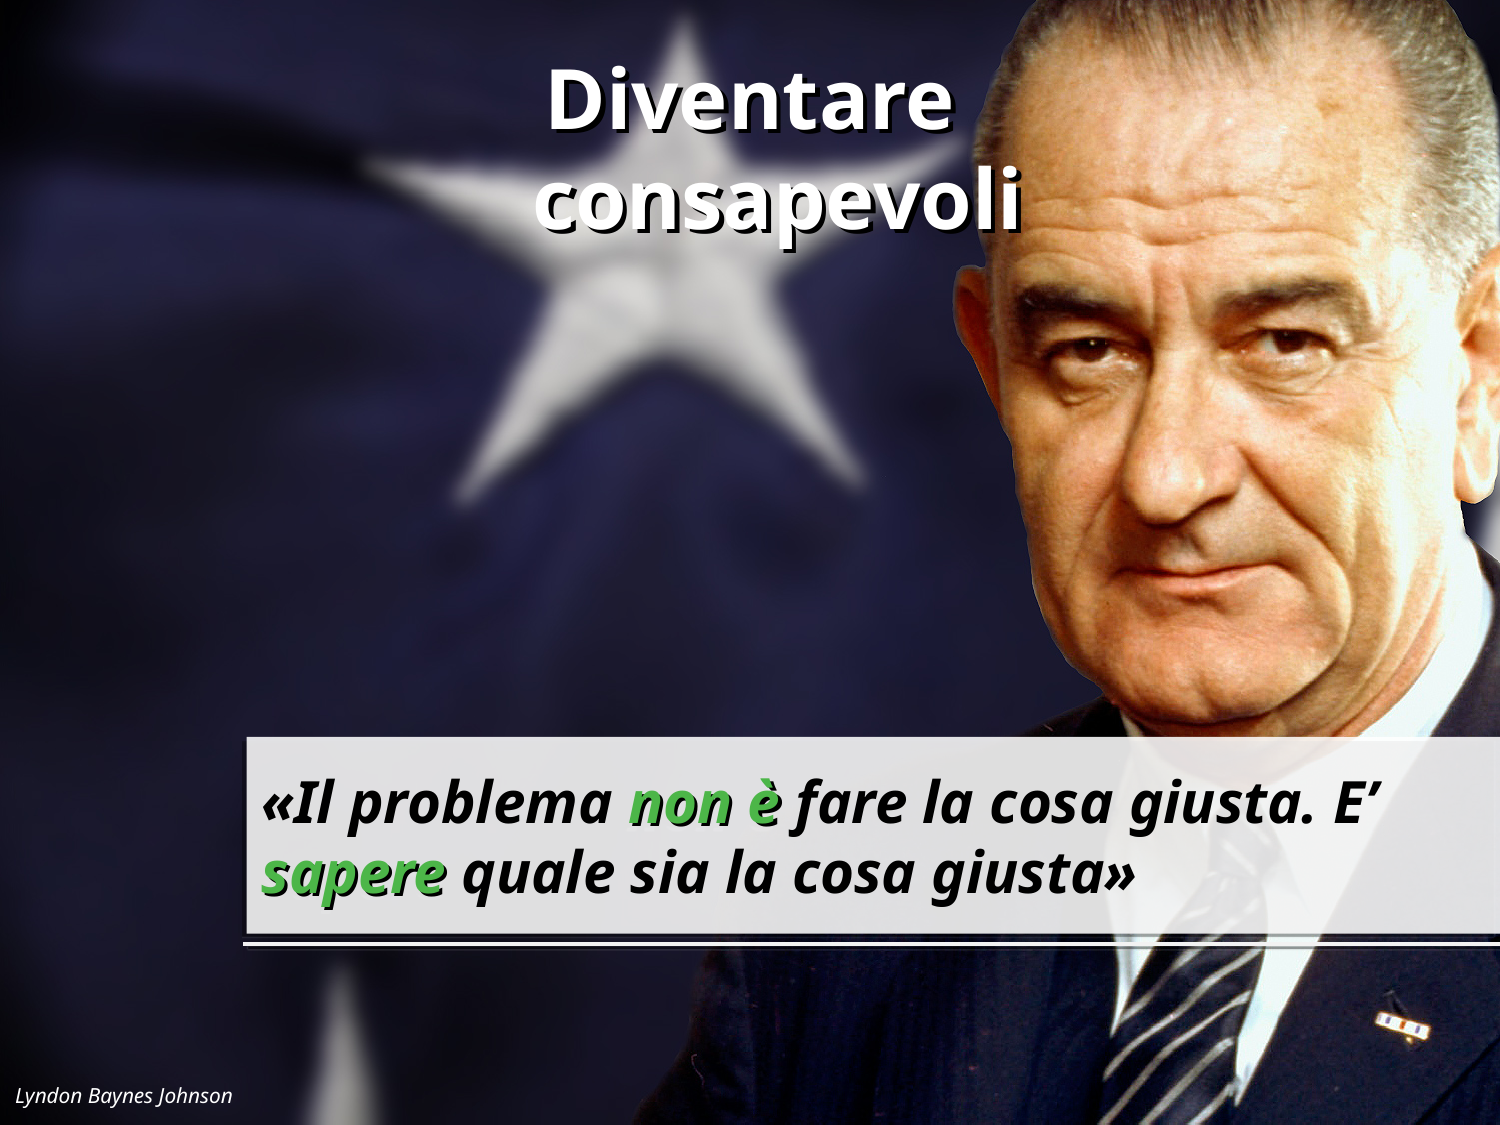

Diventare consapevoli
«Il problema non è fare la cosa giusta. E’ sapere quale sia la cosa giusta»
Lyndon Baynes Johnson